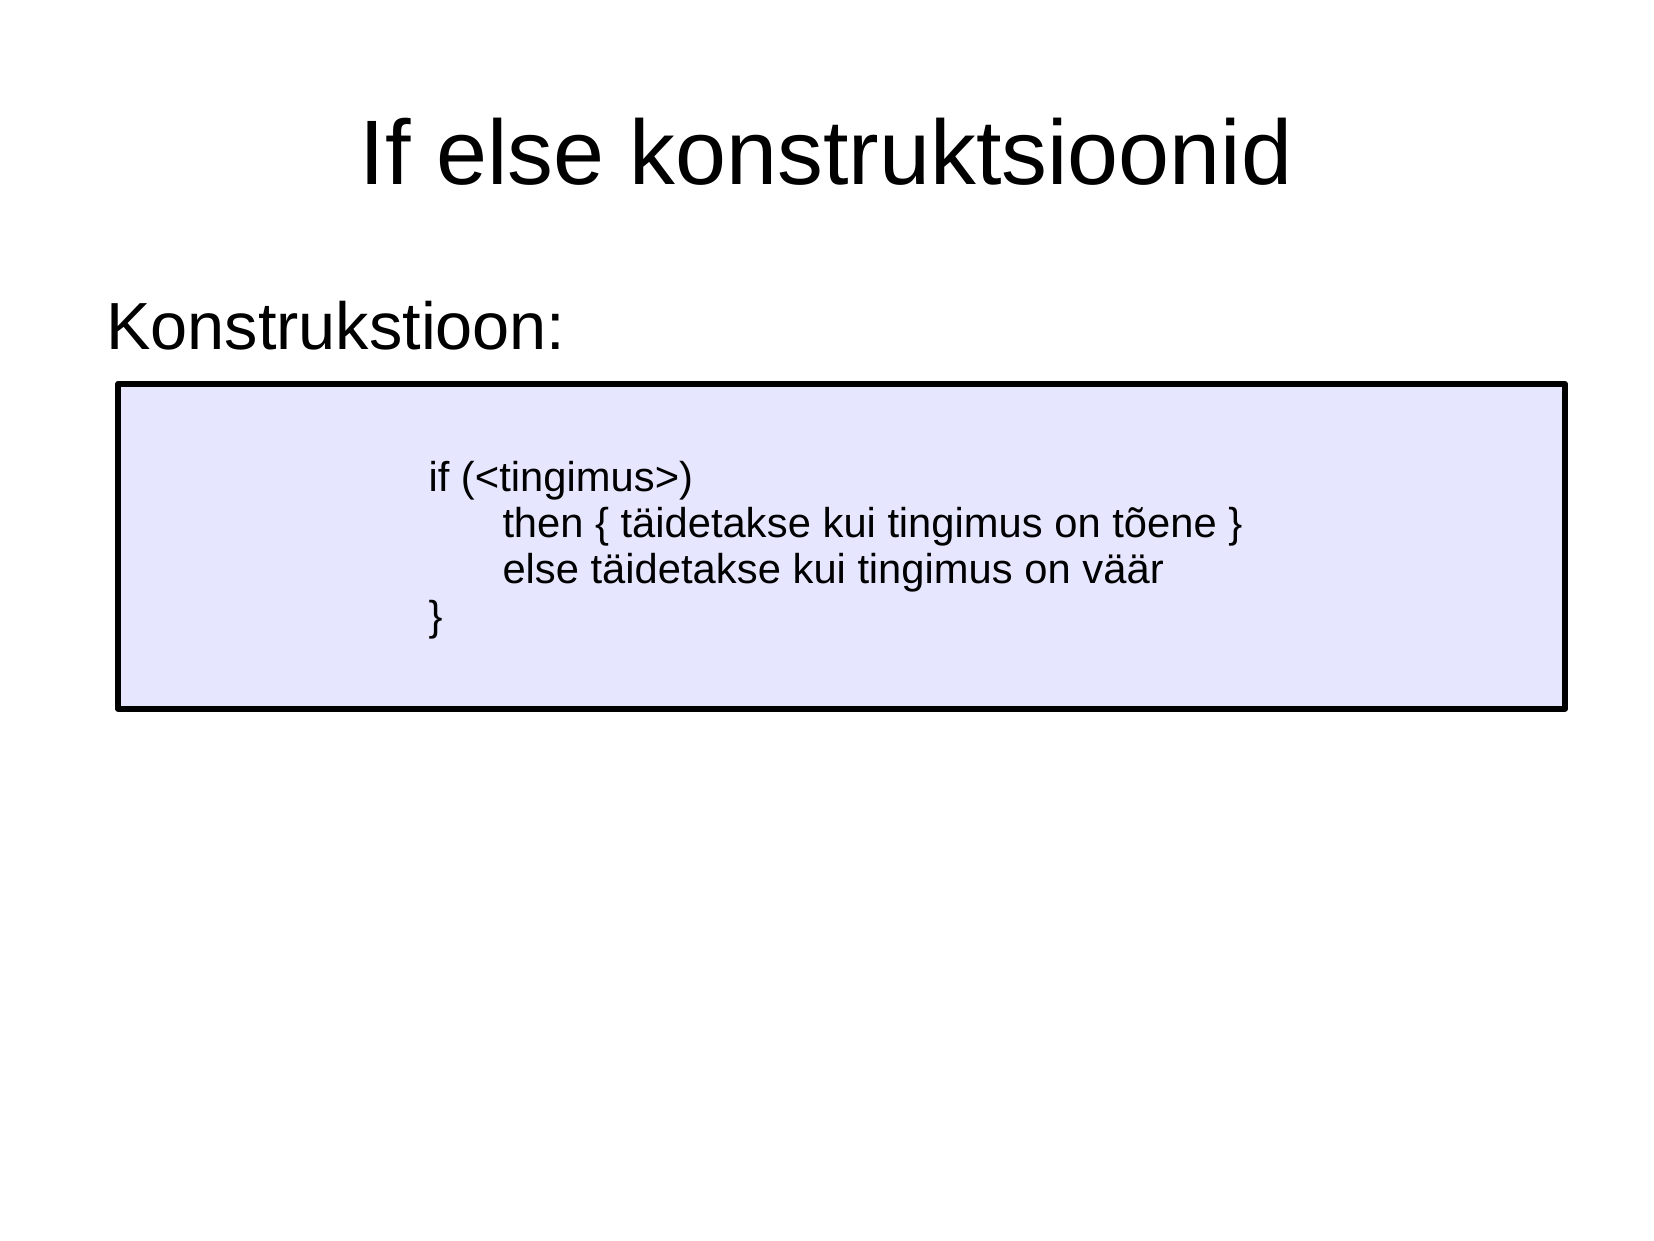

# If else konstruktsioonid
Konstrukstioon:
if (<tingimus>)
	then { täidetakse kui tingimus on tõene }
	else täidetakse kui tingimus on väär
}